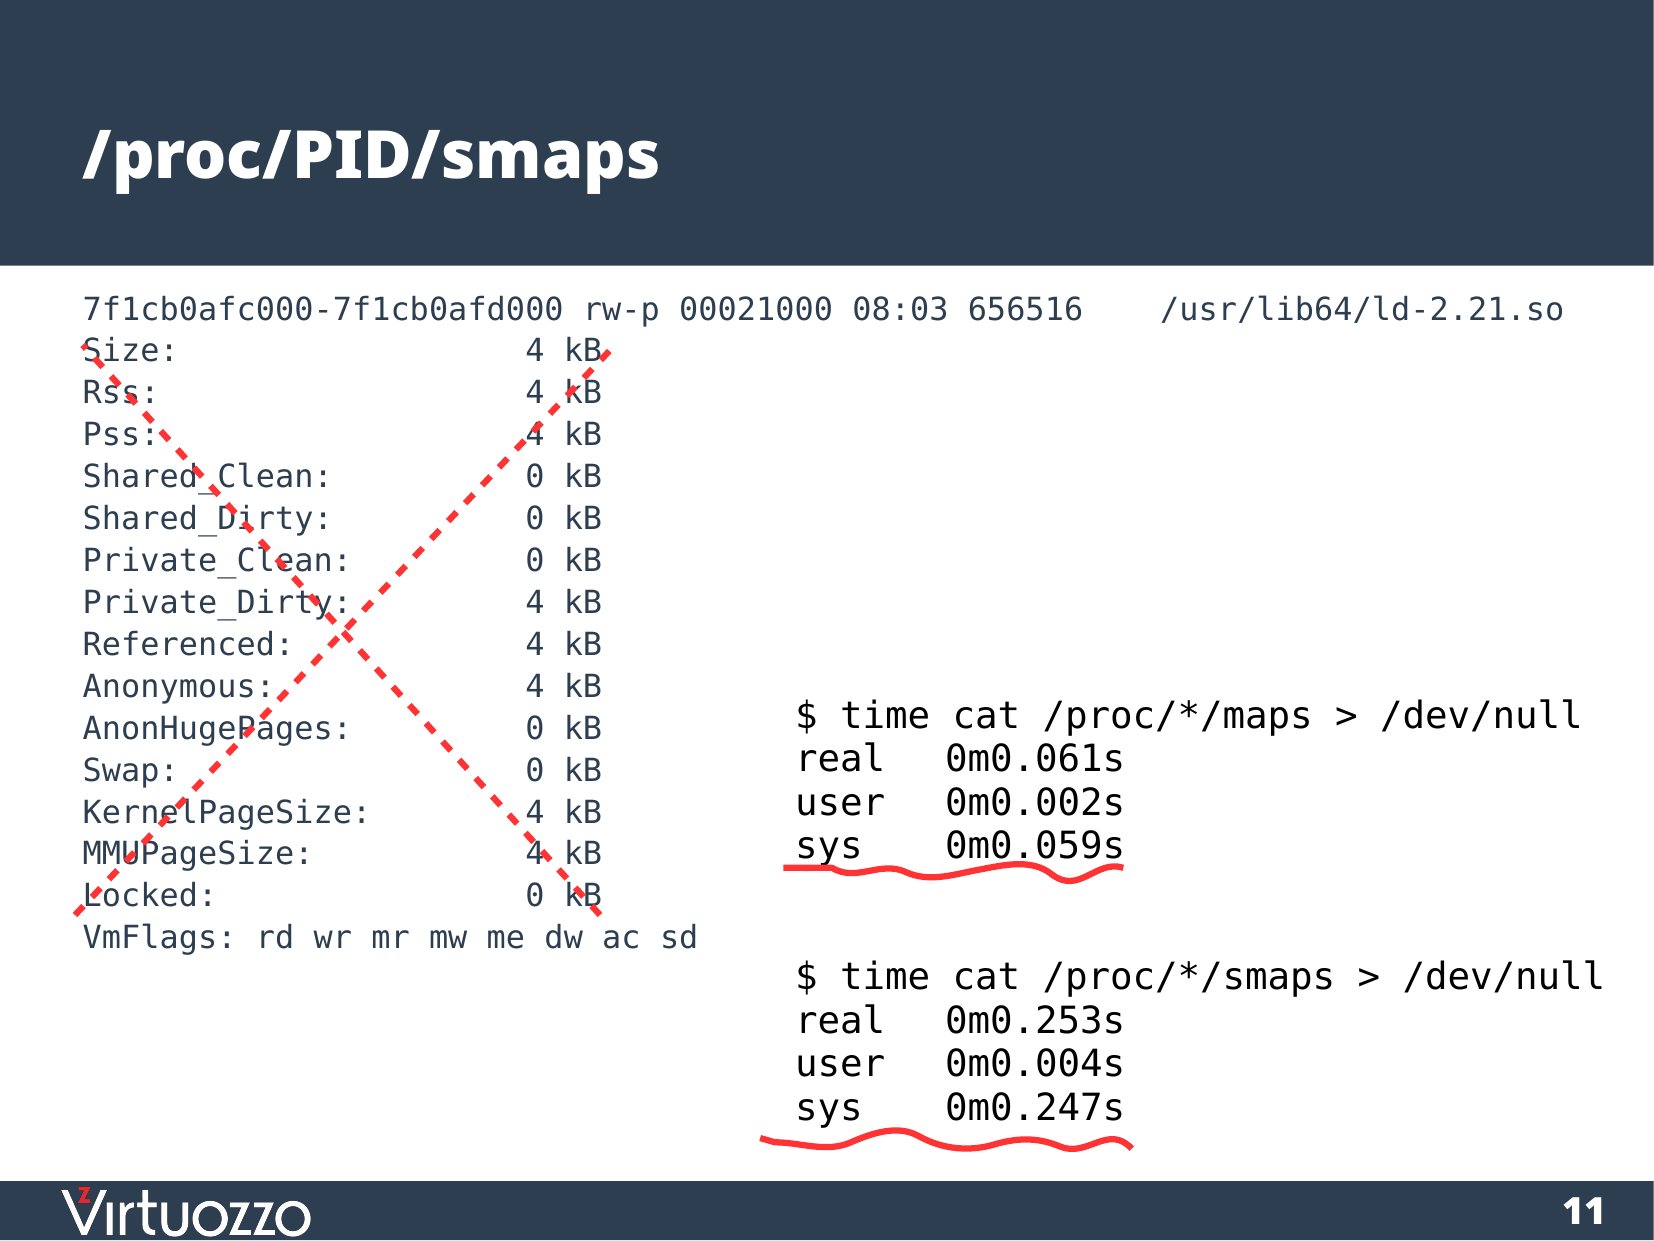

# /proc/PID/smaps
7f1cb0afc000-7f1cb0afd000 rw-p 00021000 08:03 656516 /usr/lib64/ld-2.21.so
Size: 4 kB
Rss: 4 kB
Pss: 4 kB
Shared_Clean: 0 kB
Shared_Dirty: 0 kB
Private_Clean: 0 kB
Private_Dirty: 4 kB
Referenced: 4 kB
Anonymous: 4 kB
AnonHugePages: 0 kB
Swap: 0 kB
KernelPageSize: 4 kB
MMUPageSize: 4 kB
Locked: 0 kB
VmFlags: rd wr mr mw me dw ac sd
$ time cat /proc/*/maps > /dev/null
real	0m0.061s
user	0m0.002s
sys		0m0.059s
$ time cat /proc/*/smaps > /dev/null
real	0m0.253s
user	0m0.004s
sys		0m0.247s
11